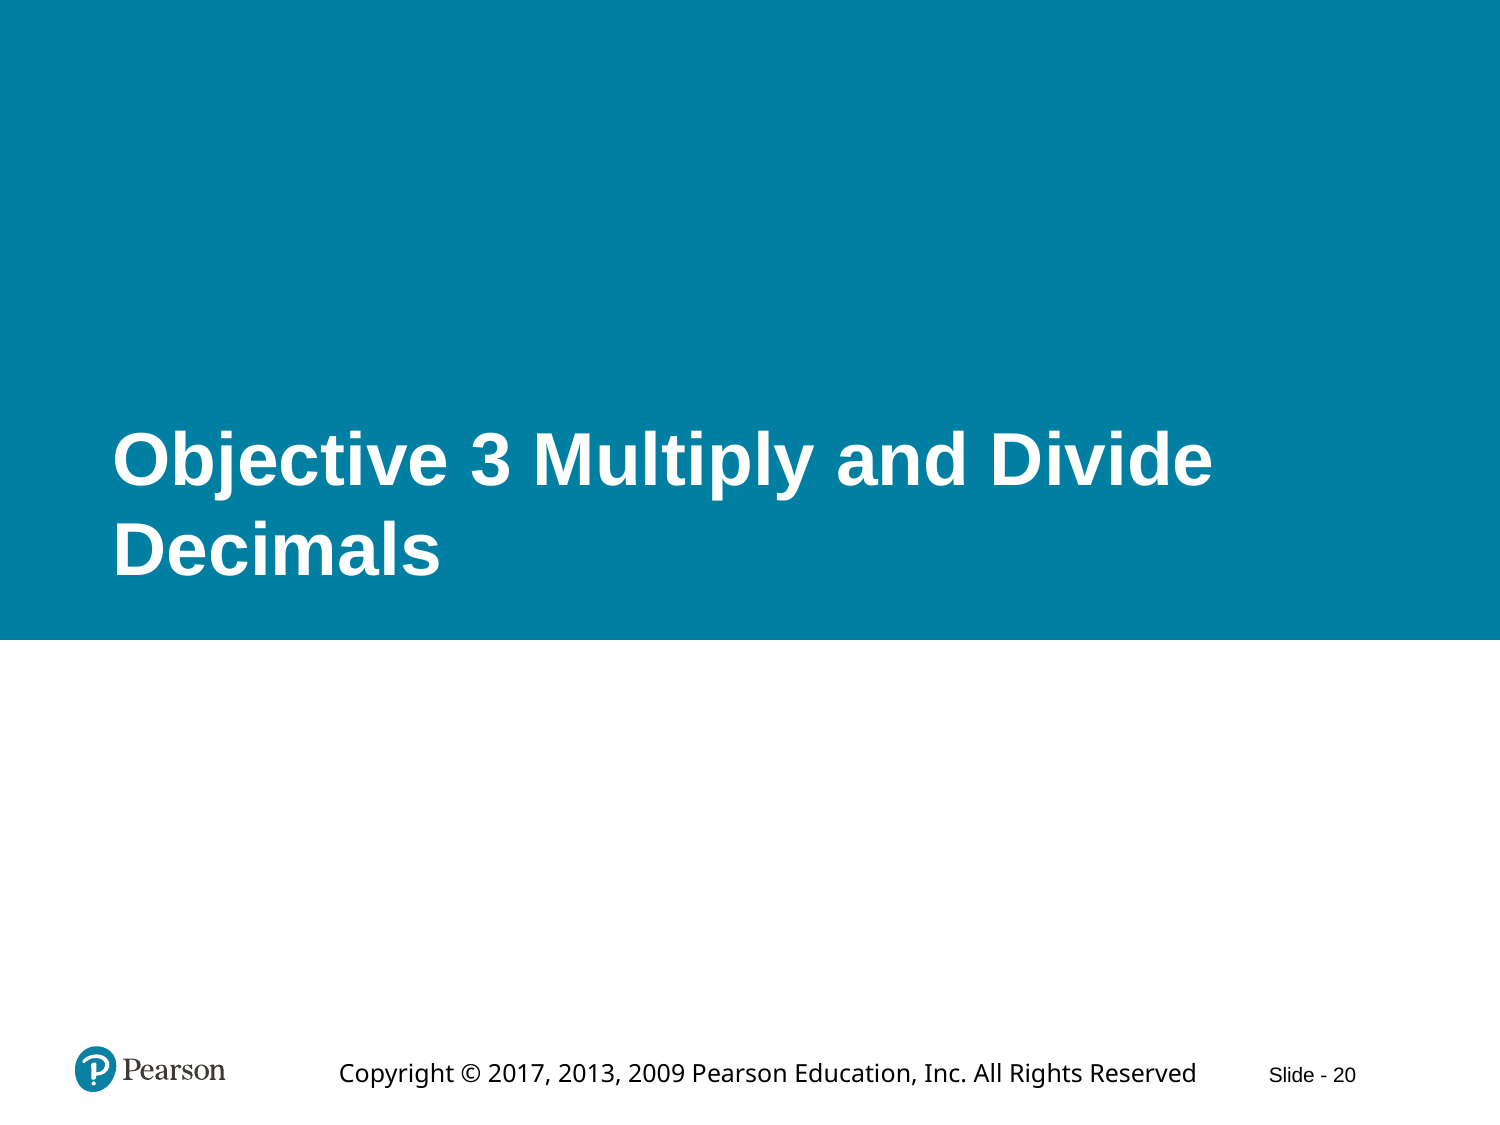

# Objective 3 Multiply and Divide Decimals